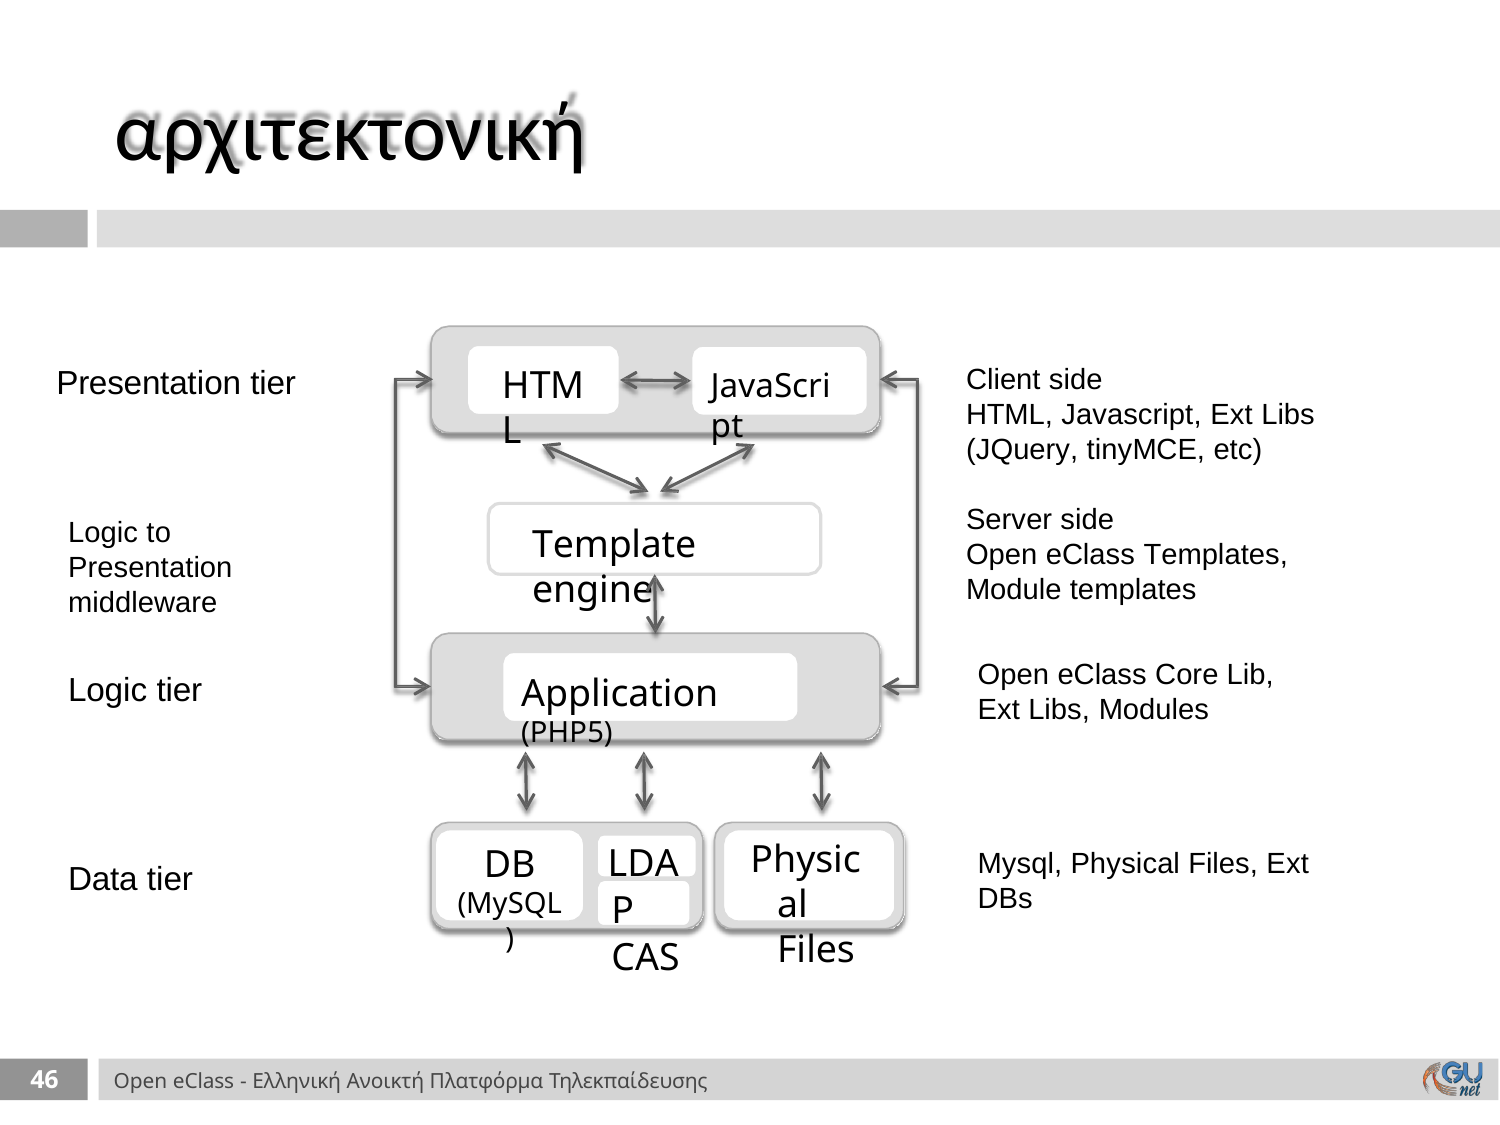

# αρχιτεκτονική
Client side
HTML, Javascript, Ext Libs (JQuery, tinyMCE, etc)
Presentation tier
HTML
JavaScript
Server side
Open eClass Templates, Module templates
Logic to Presentation middleware
Template engine
Open eClass Core Lib, Ext Libs, Modules
Logic tier
Application (PHP5)
Physical Files
LDAP CAS
DB
(MySQL)
Mysql, Physical Files, Ext DBs
Data tier
46
Open eClass - Ελληνική Ανοικτή Πλατφόρμα Τηλεκπαίδευσης